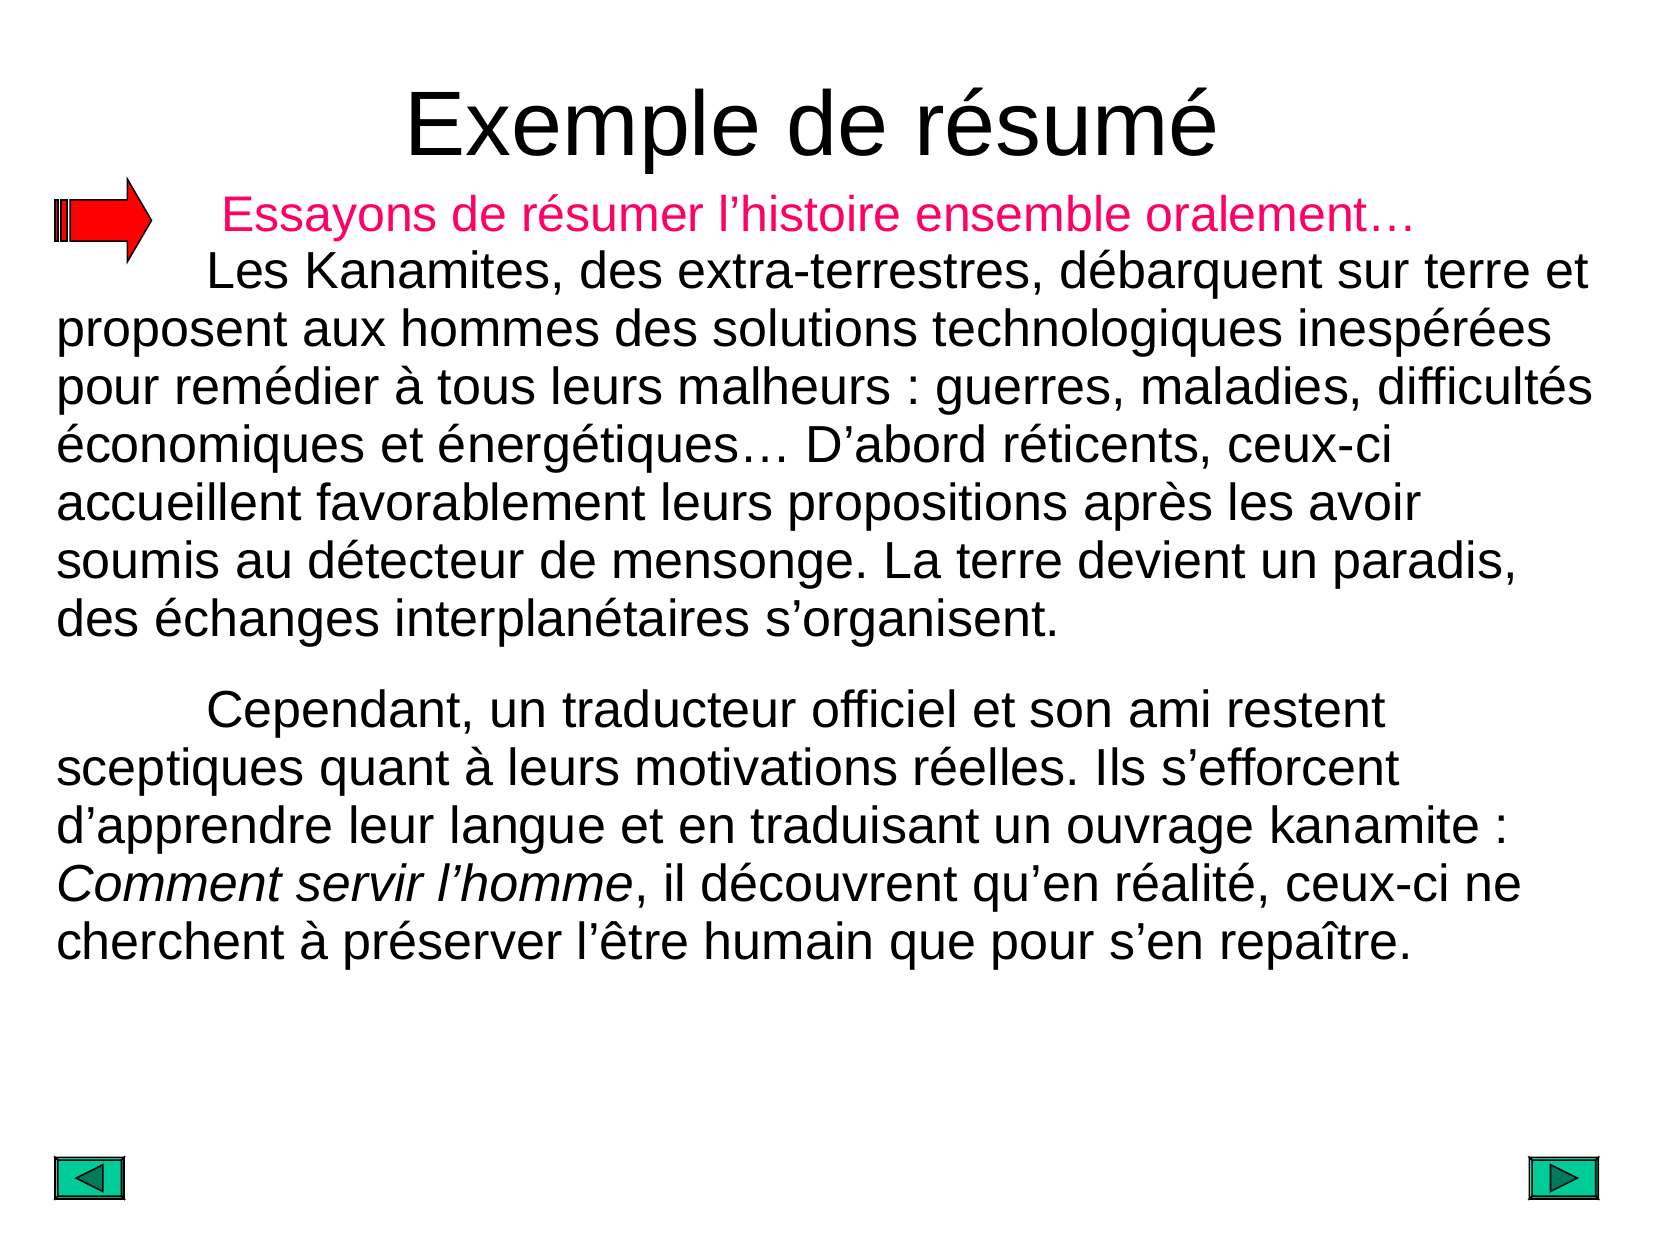

# Exemple de résumé
Essayons de résumer l’histoire ensemble oralement…
	Les Kanamites, des extra-terrestres, débarquent sur terre et proposent aux hommes des solutions technologiques inespérées pour remédier à tous leurs malheurs : guerres, maladies, difficultés économiques et énergétiques… D’abord réticents, ceux-ci accueillent favorablement leurs propositions après les avoir soumis au détecteur de mensonge. La terre devient un paradis, des échanges interplanétaires s’organisent.
	Cependant, un traducteur officiel et son ami restent sceptiques quant à leurs motivations réelles. Ils s’efforcent d’apprendre leur langue et en traduisant un ouvrage kanamite : Comment servir l’homme, il découvrent qu’en réalité, ceux-ci ne cherchent à préserver l’être humain que pour s’en repaître.